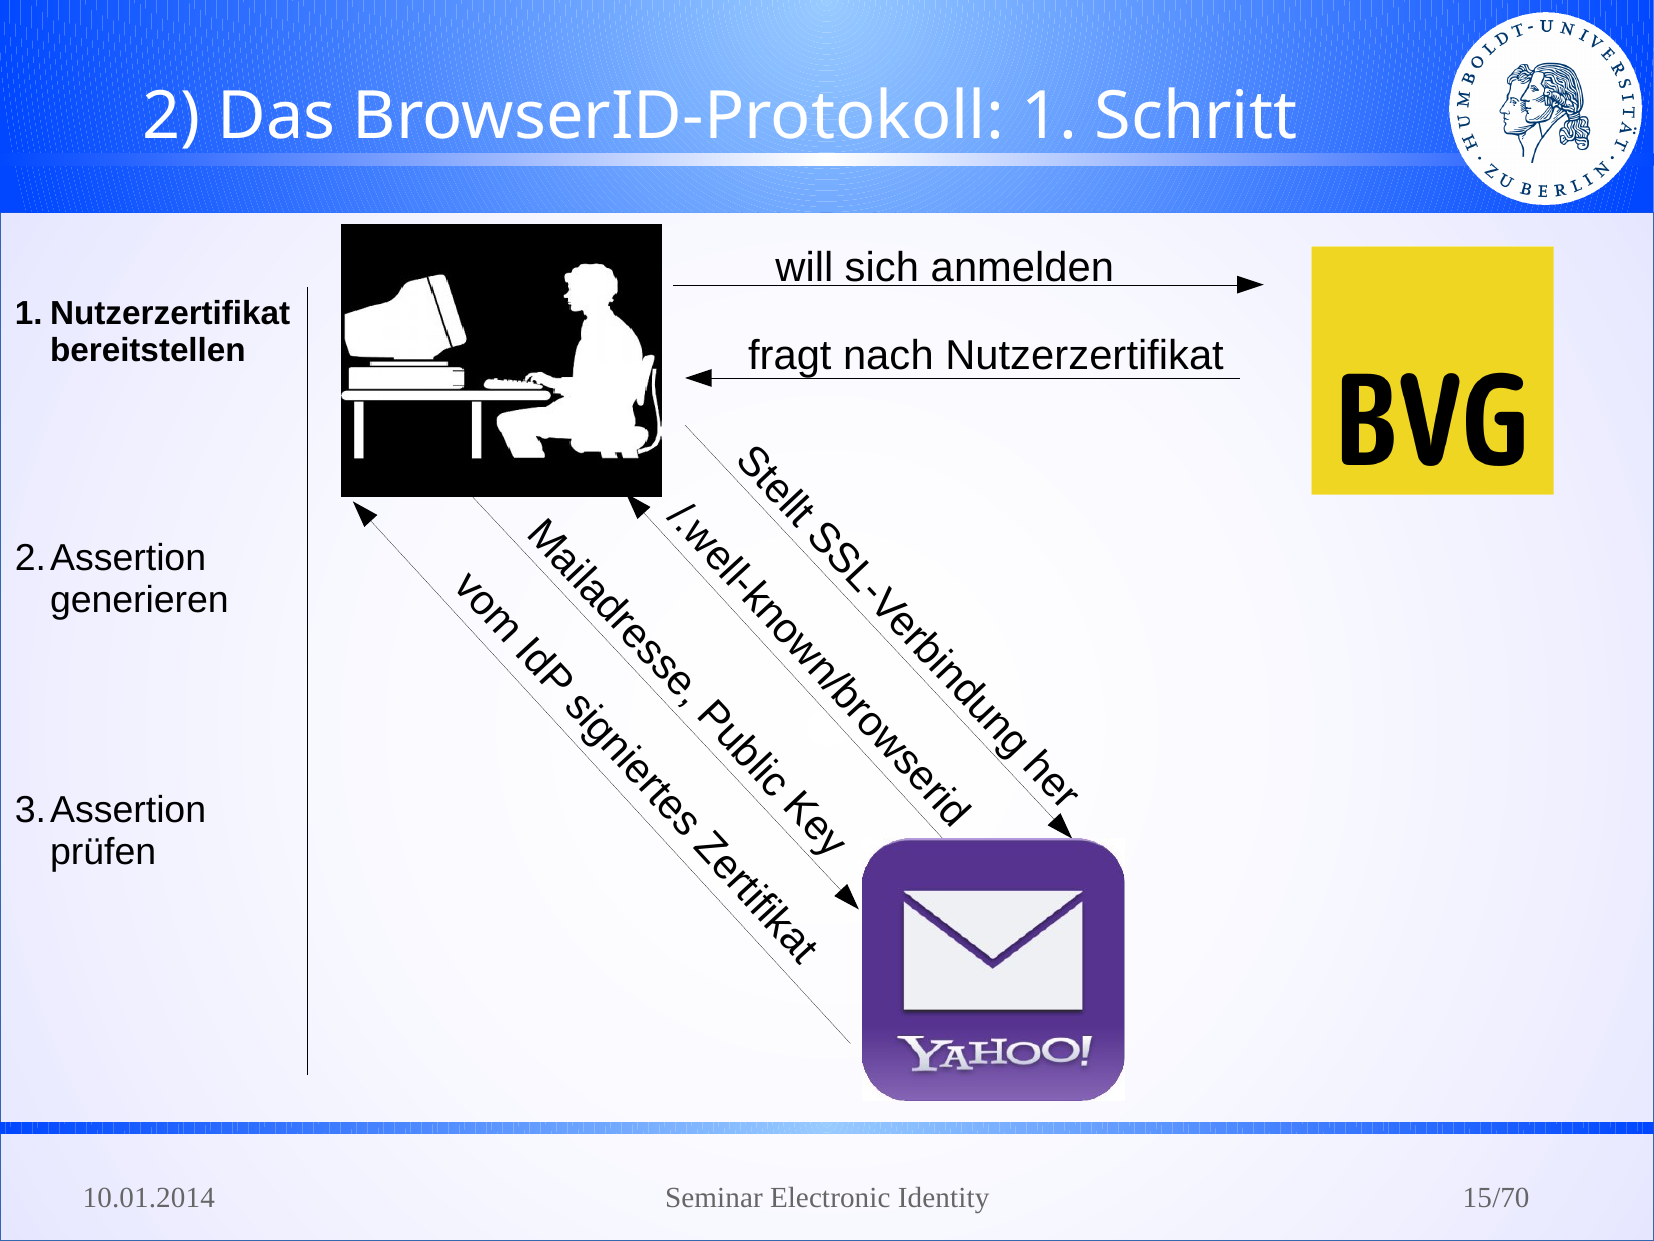

# 2) Das BrowserID-Protokoll: 1. Schritt
will sich anmelden
Nutzerzertifikat bereitstellen
Assertion generieren
Assertion prüfen
fragt nach Nutzerzertifikat
Stellt SSL-Verbindung her
Mailadresse, Public Key
/.well-known/browserid
vom IdP signiertes Zertifikat
10.01.2014
Seminar Electronic Identity